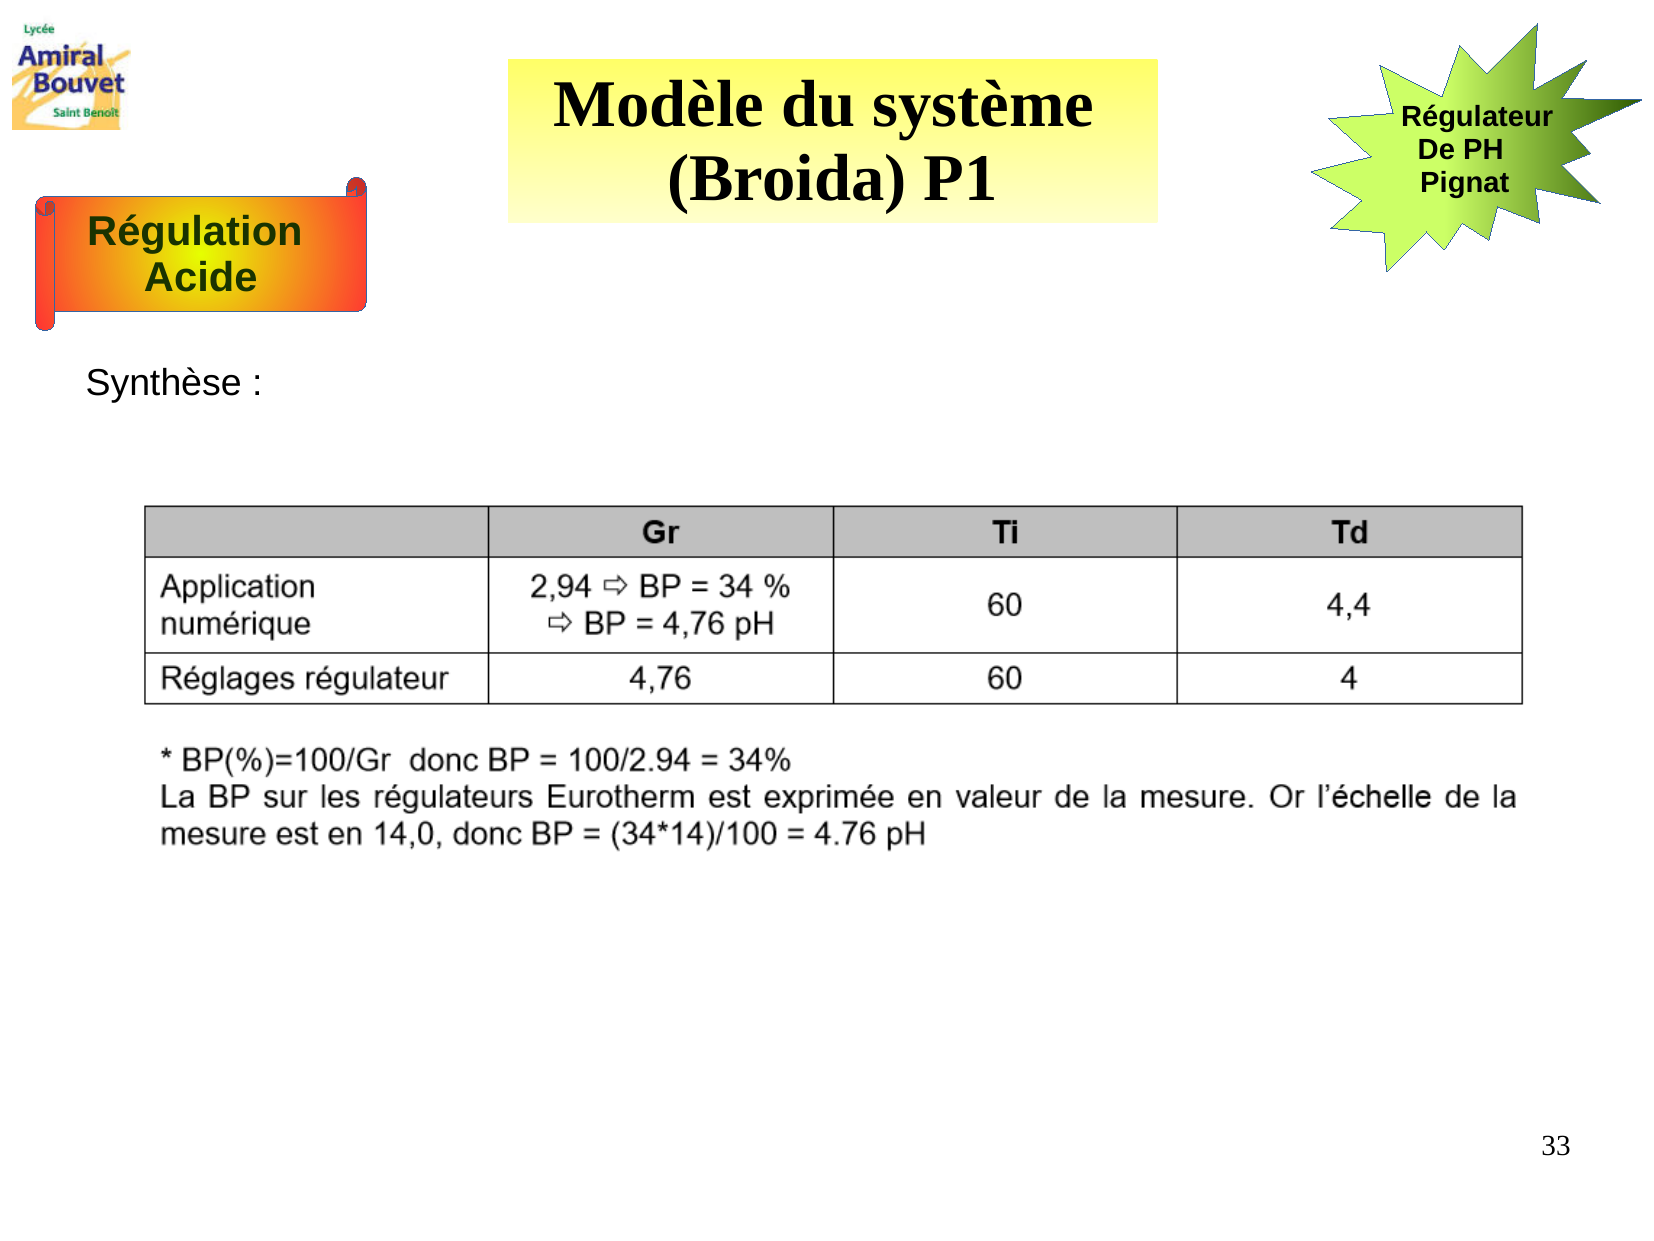

Régulateur
De PH
 Pignat
Modèle du système (Broida) P1
Régulation
Acide
Synthèse :
33